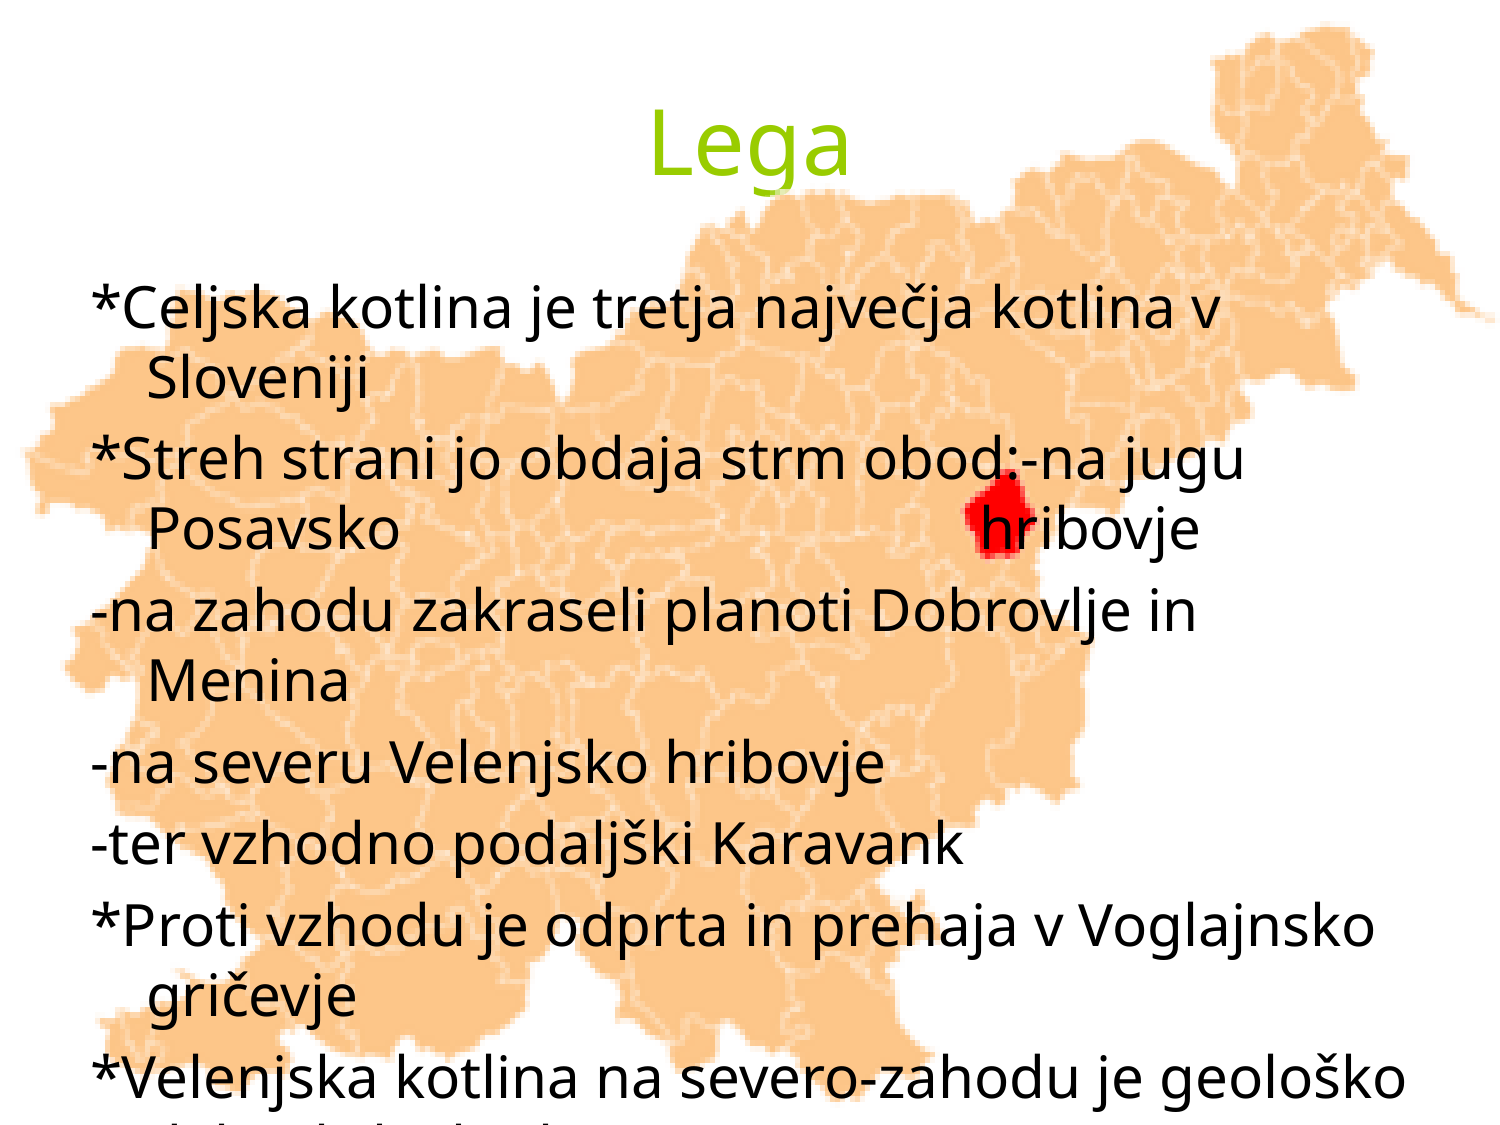

# Lega
*Celjska kotlina je tretja največja kotlina v Sloveniji
*Streh strani jo obdaja strm obod:-na jugu Posavsko hribovje
-na zahodu zakraseli planoti Dobrovlje in Menina
-na severu Velenjsko hribovje
-ter vzhodno podaljški Karavank
*Proti vzhodu je odprta in prehaja v Voglajnsko gričevje
*Velenjska kotlina na severo-zahodu je geološko del Celjske kotline